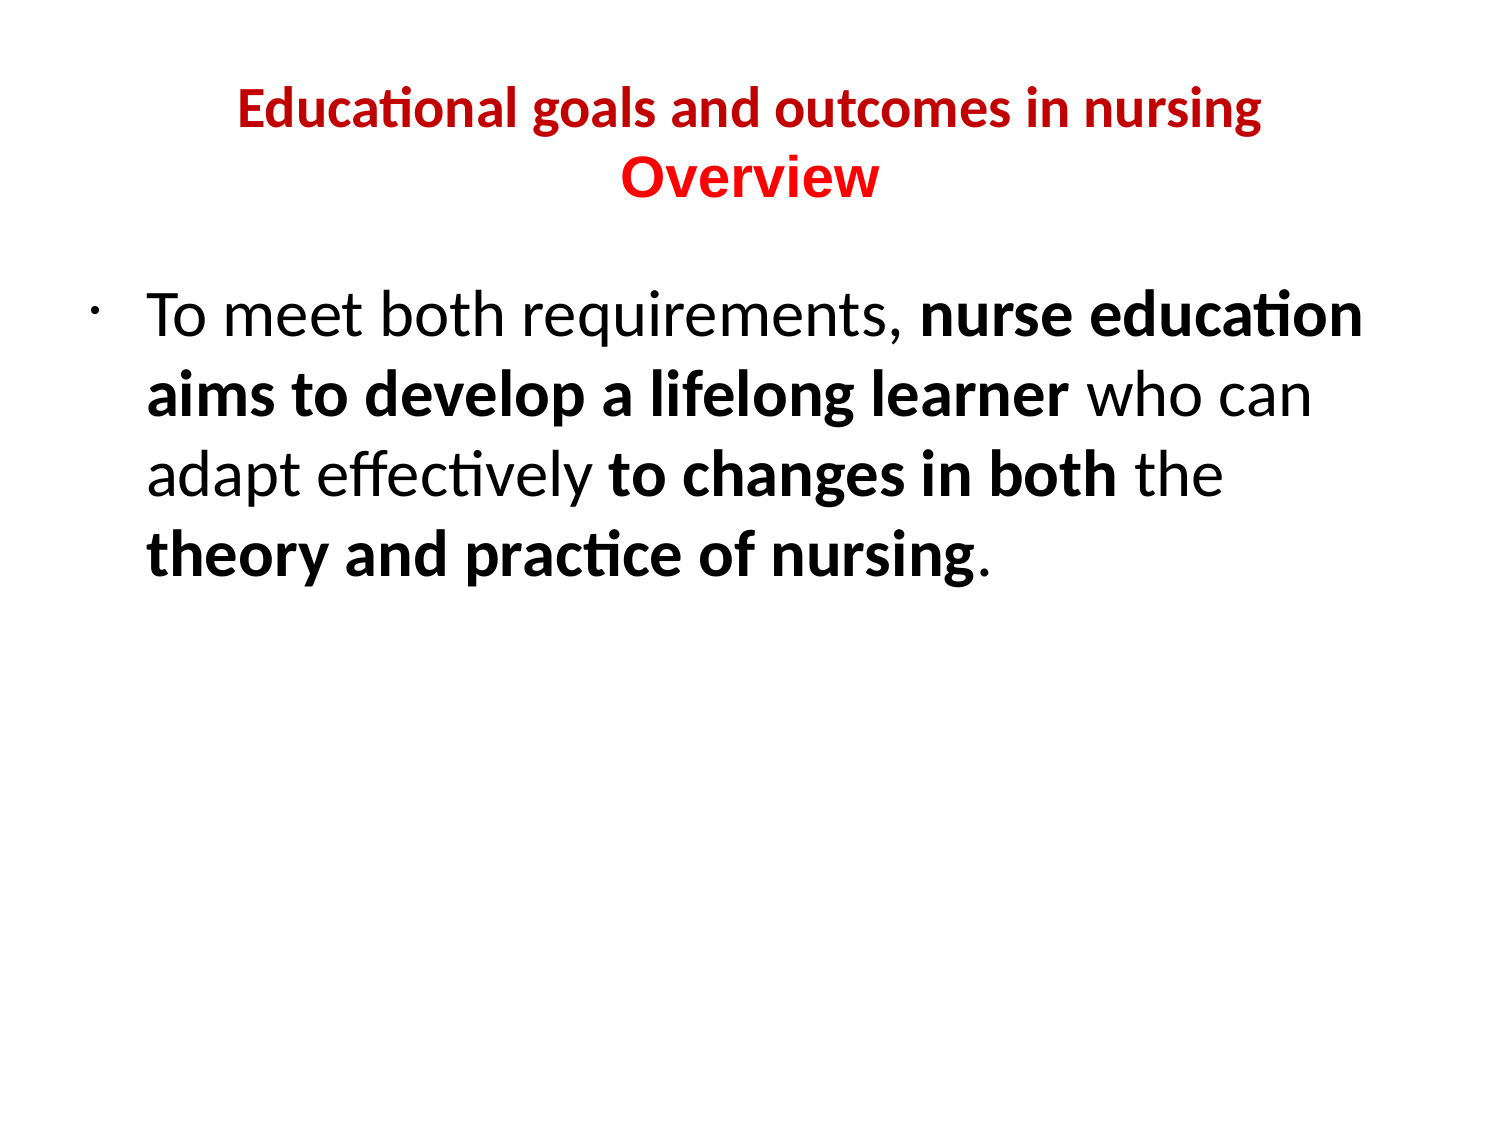

# Educational goals and outcomes in nursing Overview
To meet both requirements, nurse education aims to develop a lifelong learner who can adapt effectively to changes in both the theory and practice of nursing.